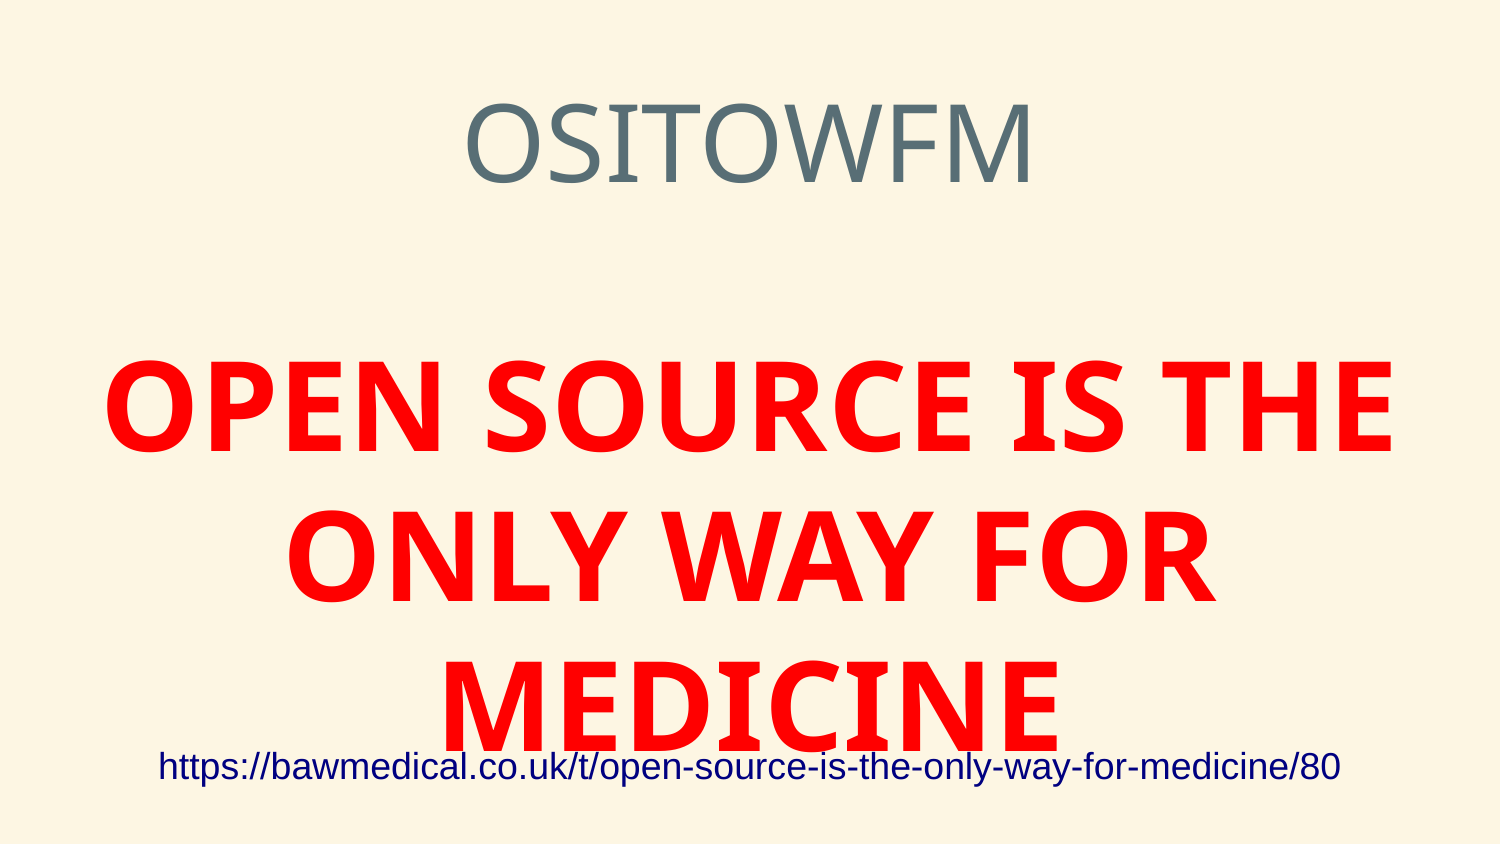

# OSITOWFM
OPEN SOURCE IS THE ONLY WAY FOR MEDICINE
https://bawmedical.co.uk/t/open-source-is-the-only-way-for-medicine/80